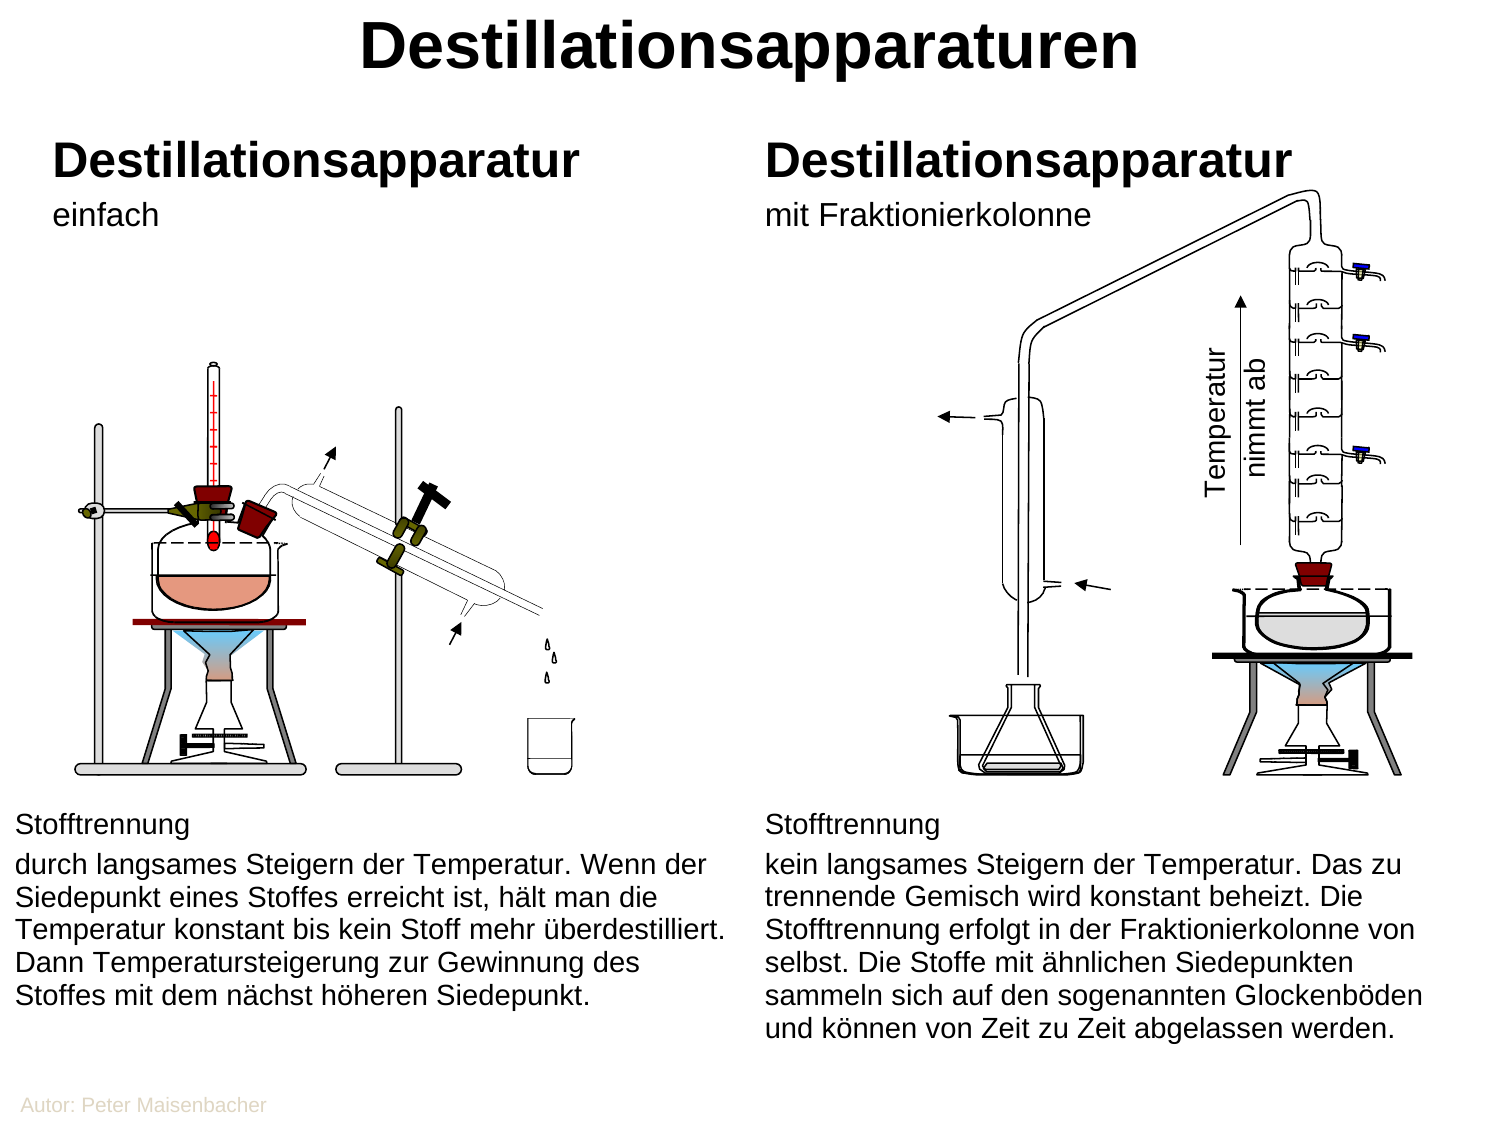

# Destillationsapparaturen
Destillationsapparatur
einfach
Destillationsapparatur
mit Fraktionierkolonne
Temperatur
 nimmt ab
Stofftrennung
durch langsames Steigern der Temperatur. Wenn der Siedepunkt eines Stoffes erreicht ist, hält man die Temperatur konstant bis kein Stoff mehr überdestilliert. Dann Temperatursteigerung zur Gewinnung des Stoffes mit dem nächst höheren Siedepunkt.
Stofftrennung
kein langsames Steigern der Temperatur. Das zu trennende Gemisch wird konstant beheizt. Die Stofftrennung erfolgt in der Fraktionierkolonne von selbst. Die Stoffe mit ähnlichen Siedepunkten sammeln sich auf den sogenannten Glockenböden und können von Zeit zu Zeit abgelassen werden.
Peter Maisenbacher